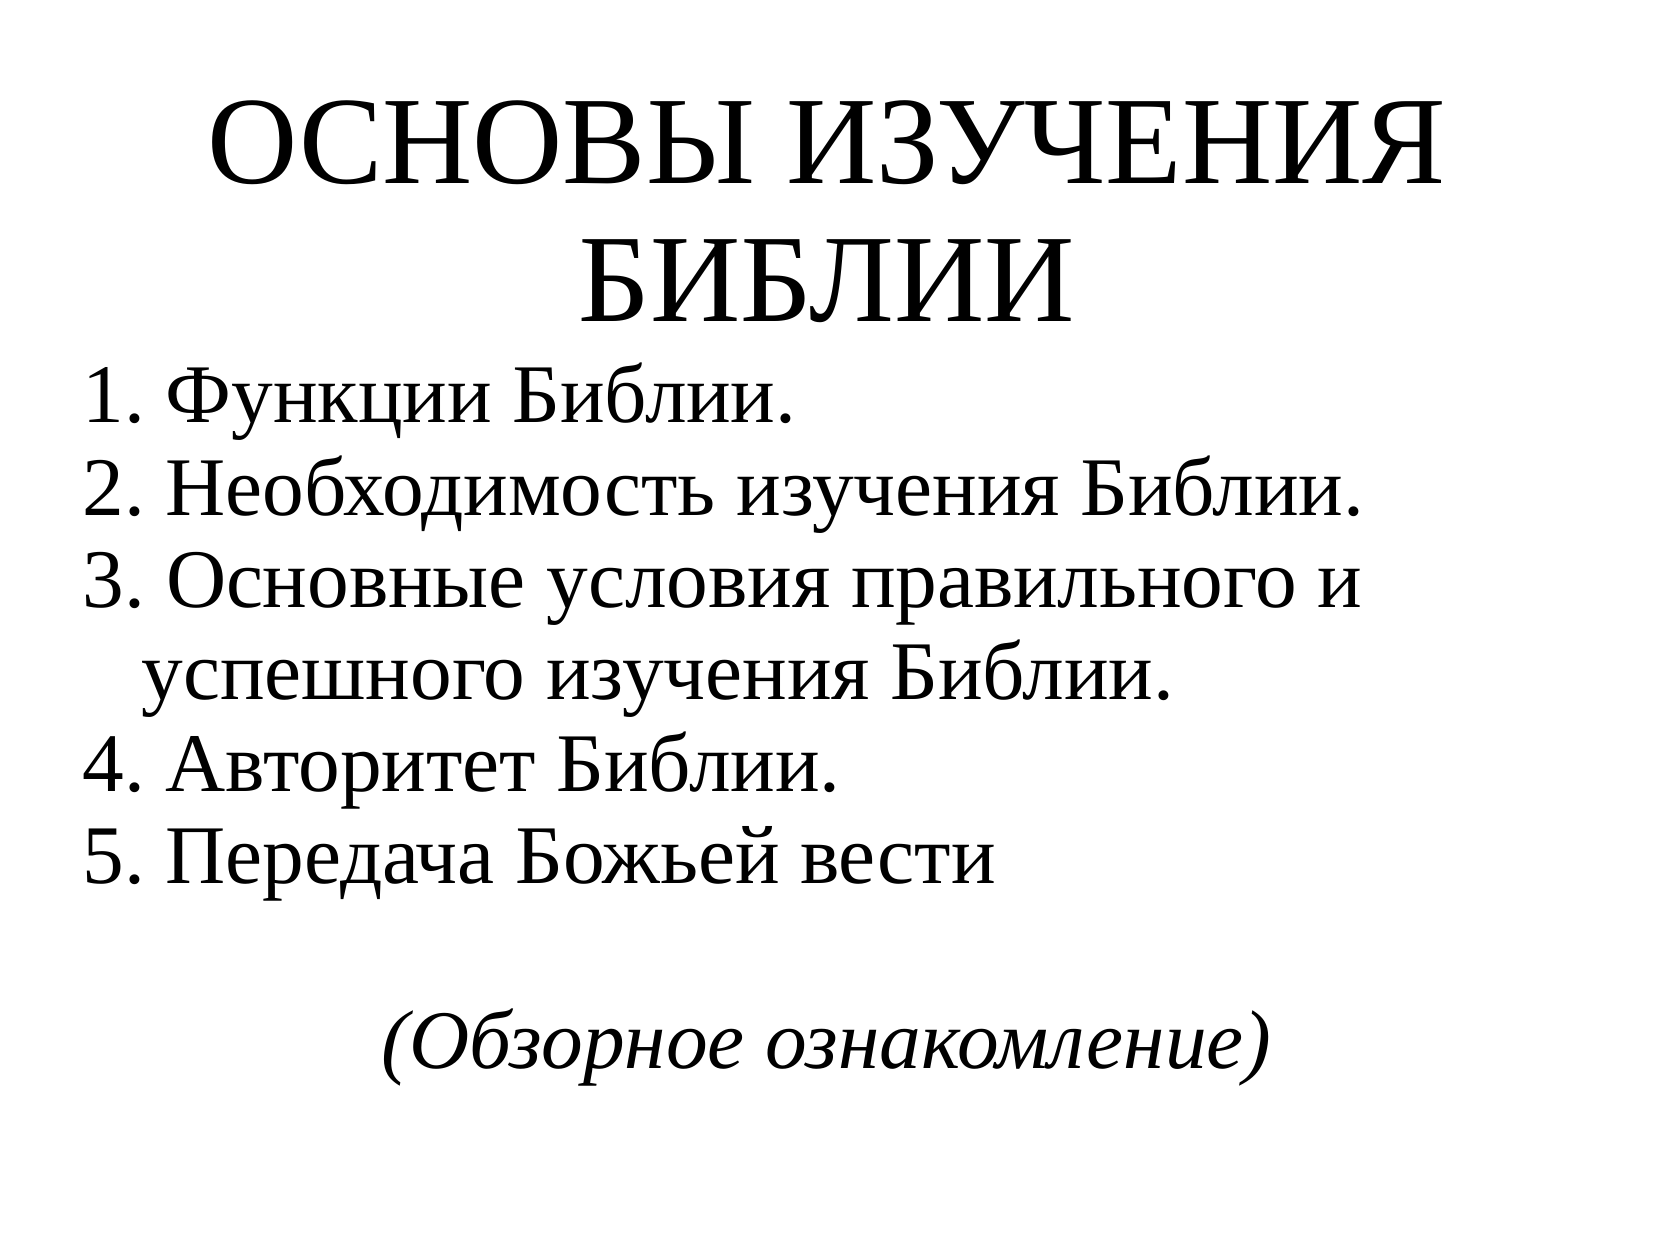

# ОСНОВЫ ИЗУЧЕНИЯ БИБЛИИ
1. Функции Библии.
2. Необходимость изучения Библии.
3. Основные условия правильного и успешного изучения Библии.
4. Авторитет Библии.
5. Передача Божьей вести
(Обзорное ознакомление)